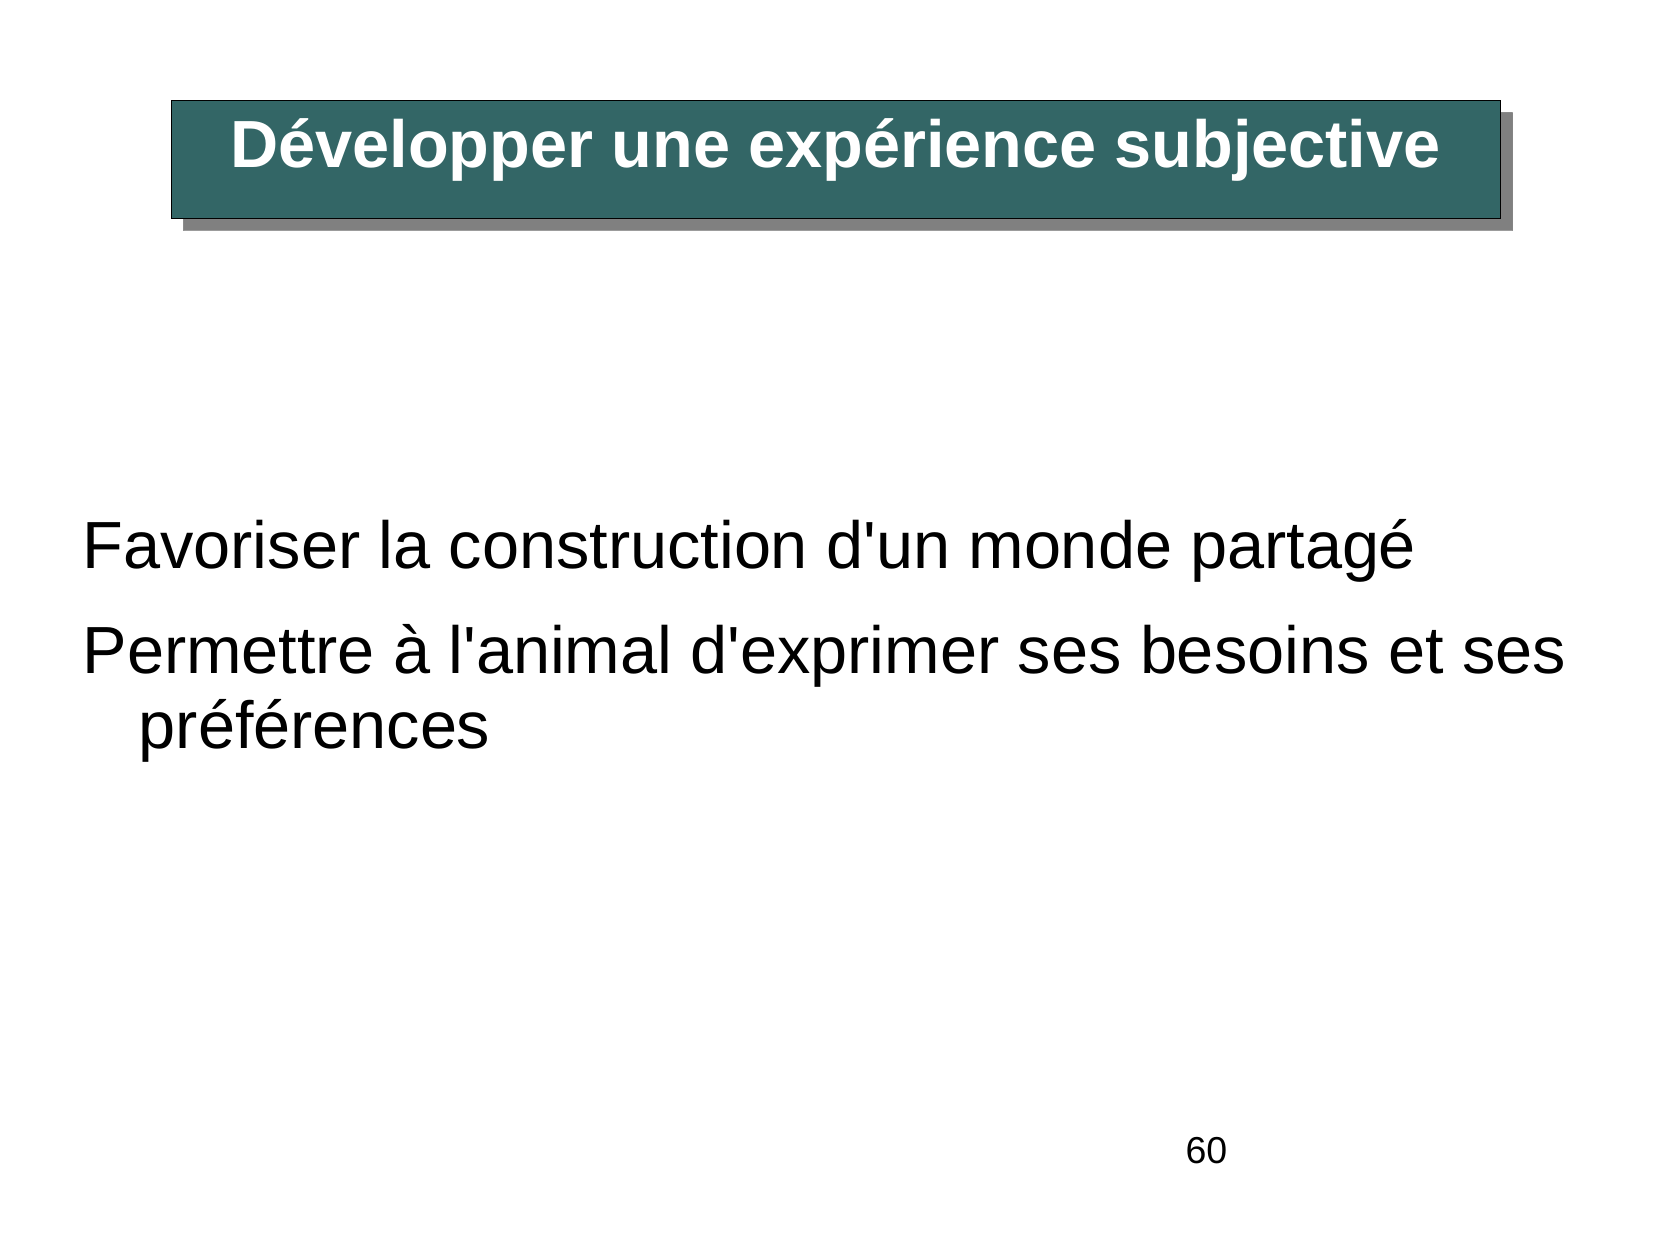

#
Développer une expérience subjective
Favoriser la construction d'un monde partagé
Permettre à l'animal d'exprimer ses besoins et ses préférences
60